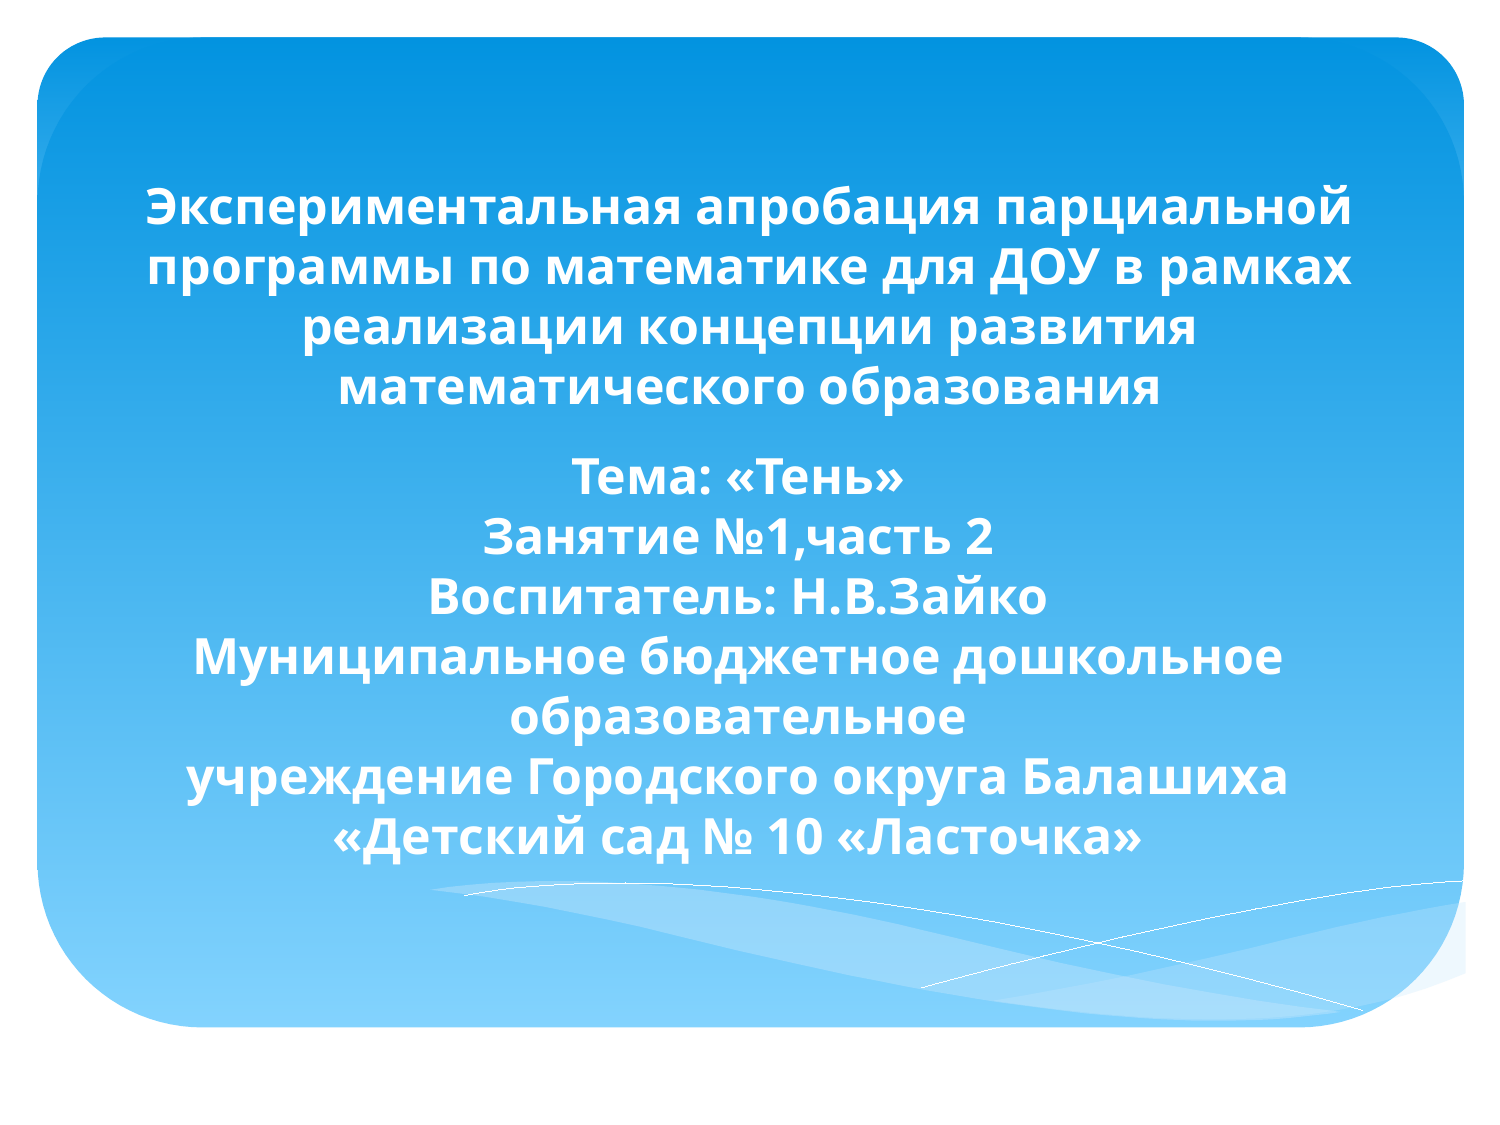

# Экспериментальная апробация парциальной программы по математике для ДОУ в рамках реализации концепции развития математического образования
Тема: «Тень»
Занятие №1,часть 2
Воспитатель: Н.В.Зайко
Муниципальное бюджетное дошкольное образовательное
учреждение Городского округа Балашиха
«Детский сад № 10 «Ласточка»